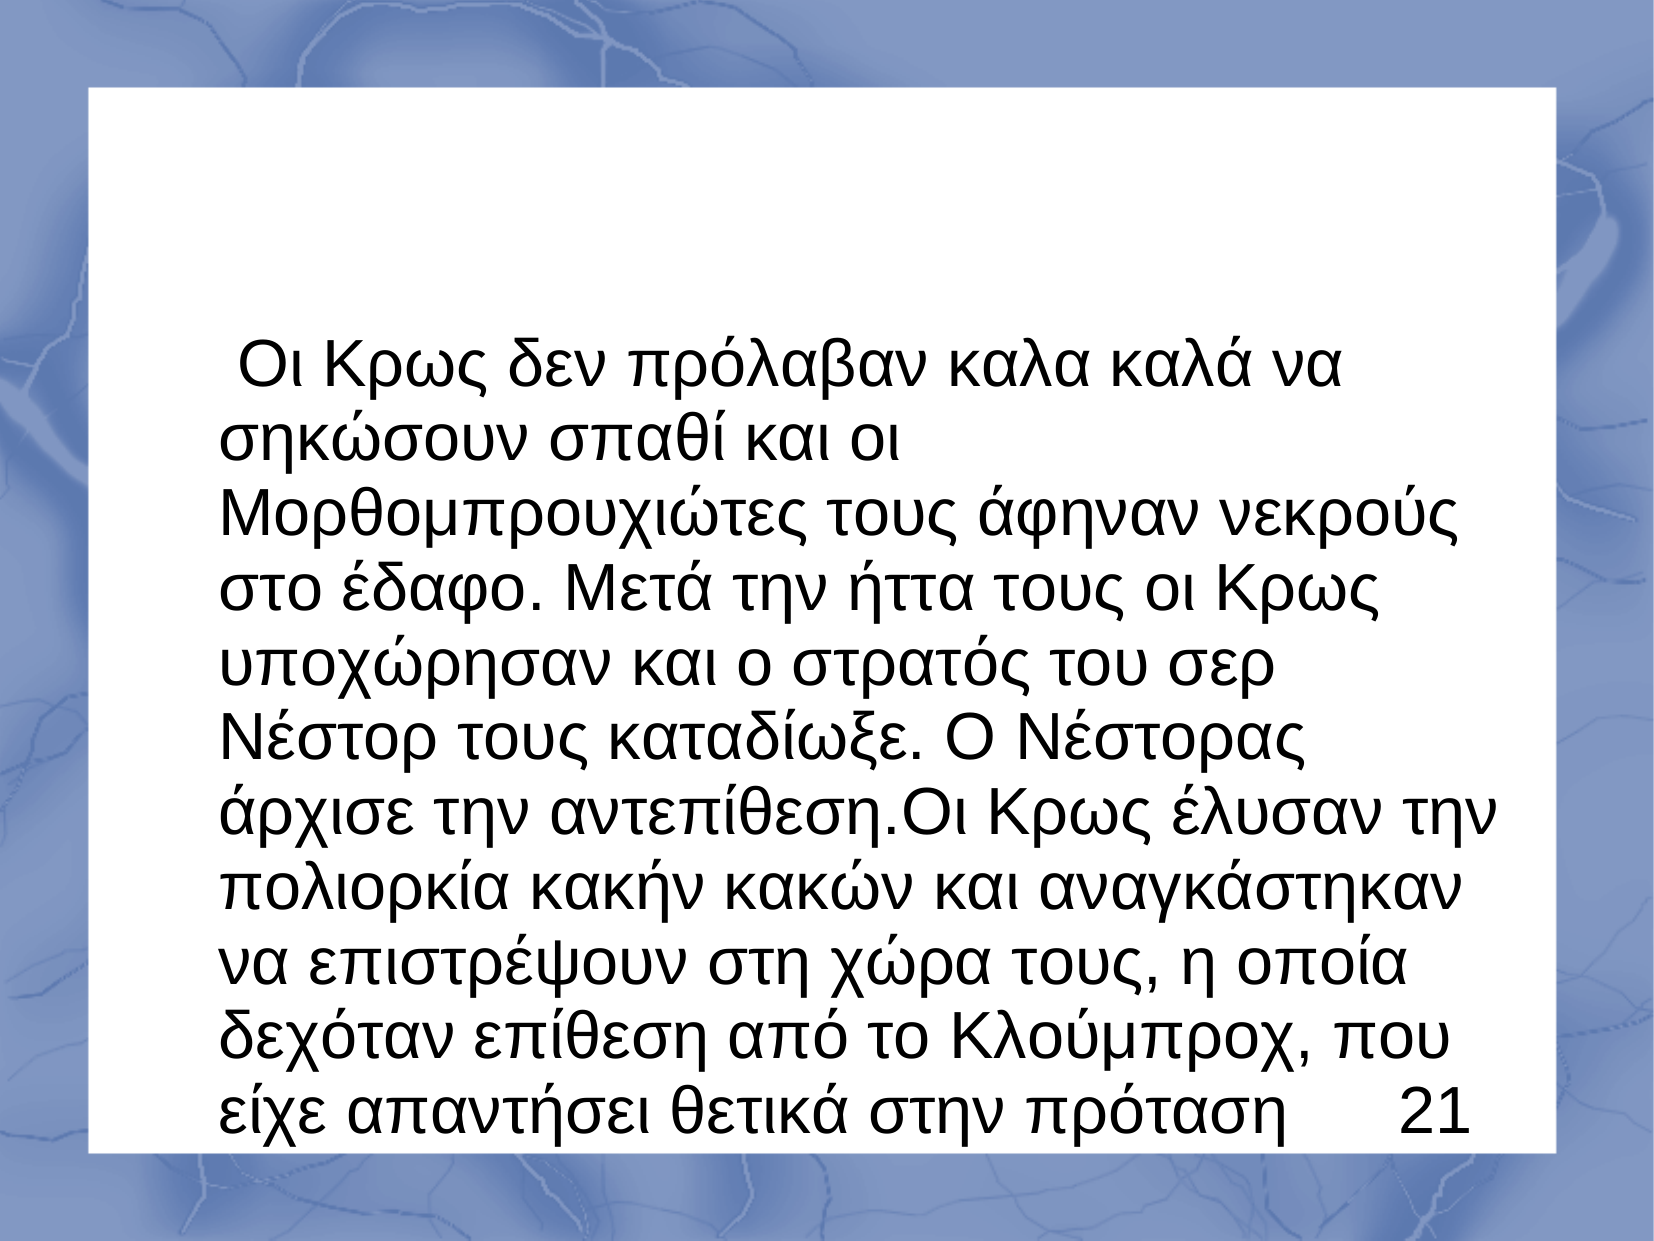

#
 Οι Κρως δεν πρόλαβαν καλα καλά να σηκώσουν σπαθί και οι Μορθομπρουχιώτες τους άφηναν νεκρούς στο έδαφο. Μετά την ήττα τους οι Κρως υποχώρησαν και ο στρατός του σερ Νέστορ τους καταδίωξε. Ο Νέστορας άρχισε την αντεπίθεση.Οι Κρως έλυσαν την πολιορκία κακήν κακών και αναγκάστηκαν να επιστρέψουν στη χώρα τους, η οποία δεχόταν επίθεση από το Κλούμπροχ, που είχε απαντήσει θετικά στην πρόταση 21